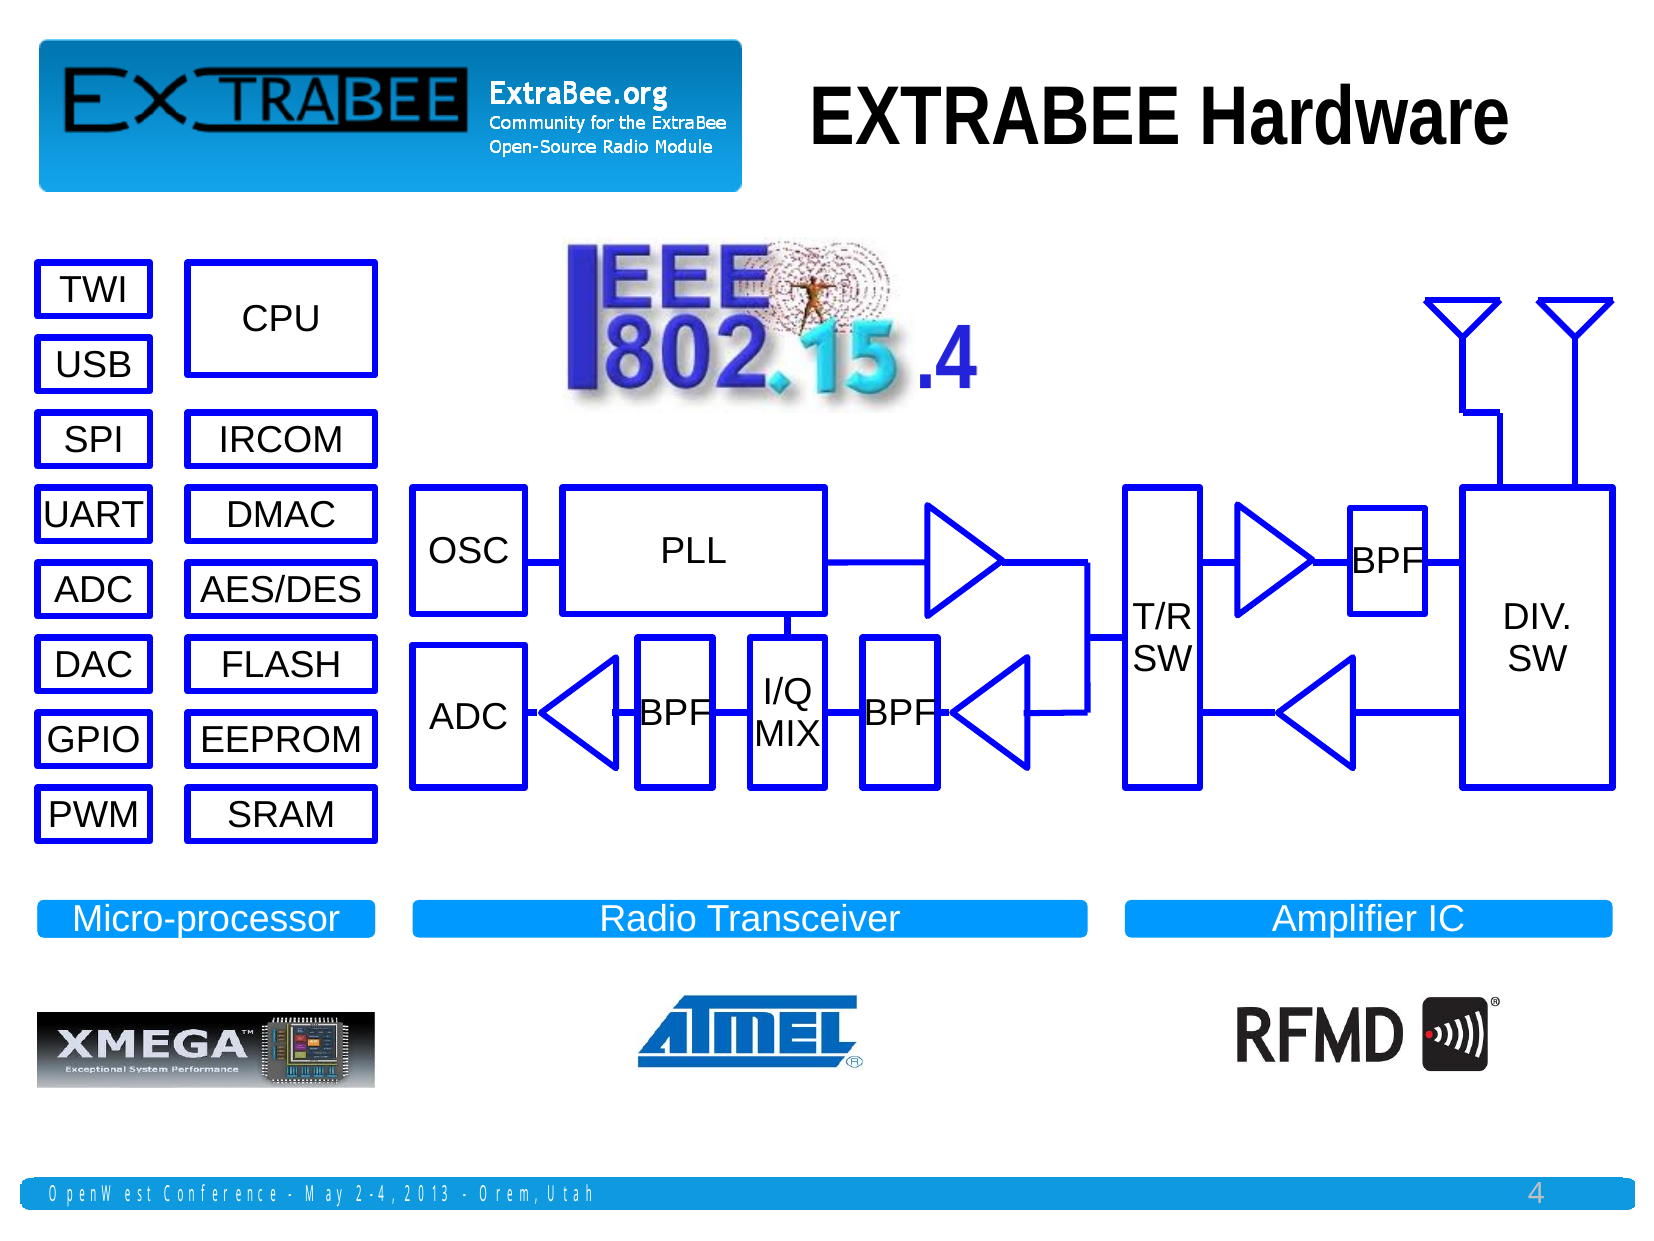

# EXTRABEE Hardware
.4
TWI
CPU
USB
SPI
IRCOM
UART
DMAC
OSC
PLL
T/R
SW
DIV.
SW
BPF
ADC
AES/DES
DAC
FLASH
BPF
I/Q
MIX
BPF
ADC
GPIO
EEPROM
PWM
SRAM
Micro-processor
Radio Transceiver
Amplifier IC
Micro-processor